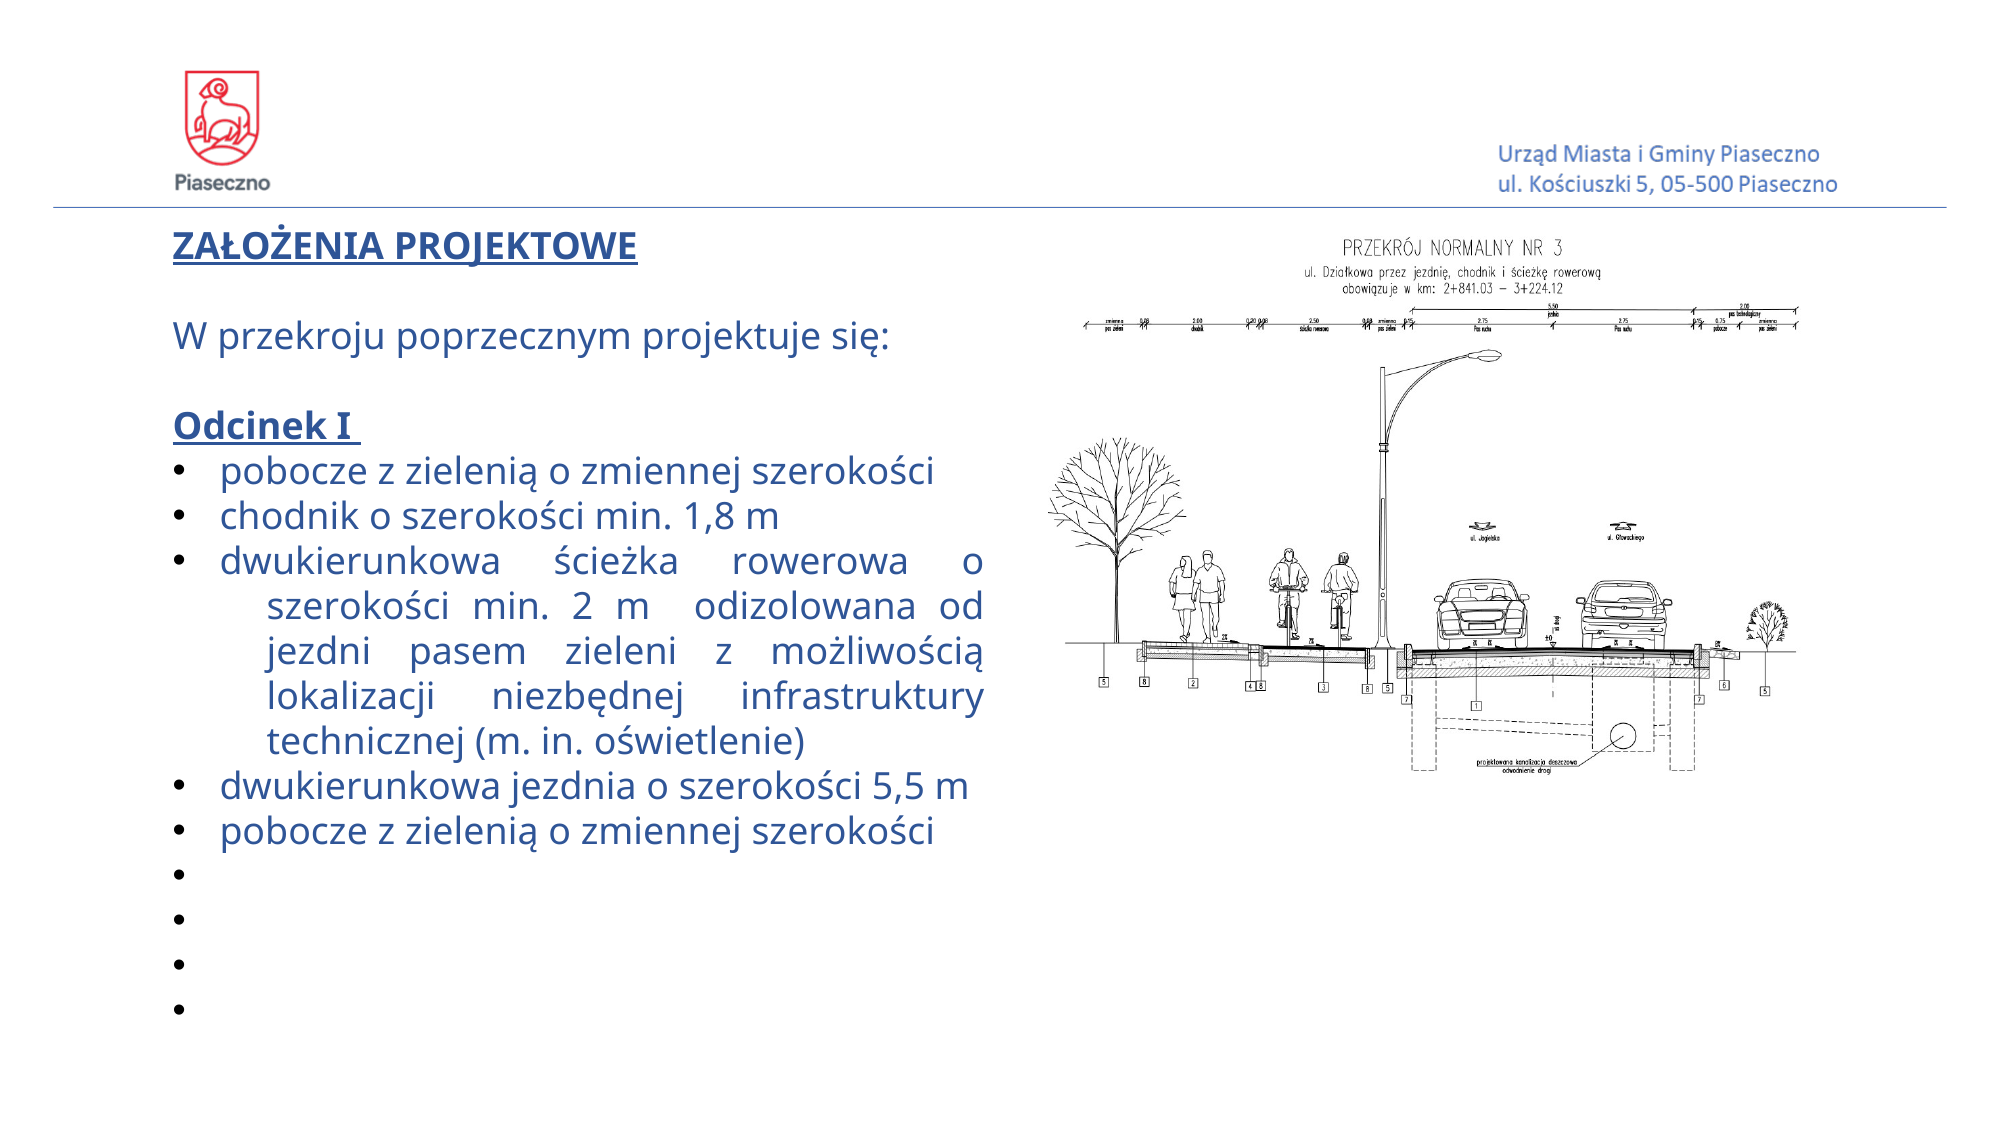

ZAŁOŻENIA PROJEKTOWE
W przekroju poprzecznym projektuje się:
Odcinek I
pobocze z zielenią o zmiennej szerokości
chodnik o szerokości min. 1,8 m
dwukierunkowa ścieżka rowerowa o szerokości min. 2 m odizolowana od jezdni pasem zieleni z możliwością lokalizacji niezbędnej infrastruktury technicznej (m. in. oświetlenie)
dwukierunkowa jezdnia o szerokości 5,5 m
pobocze z zielenią o zmiennej szerokości